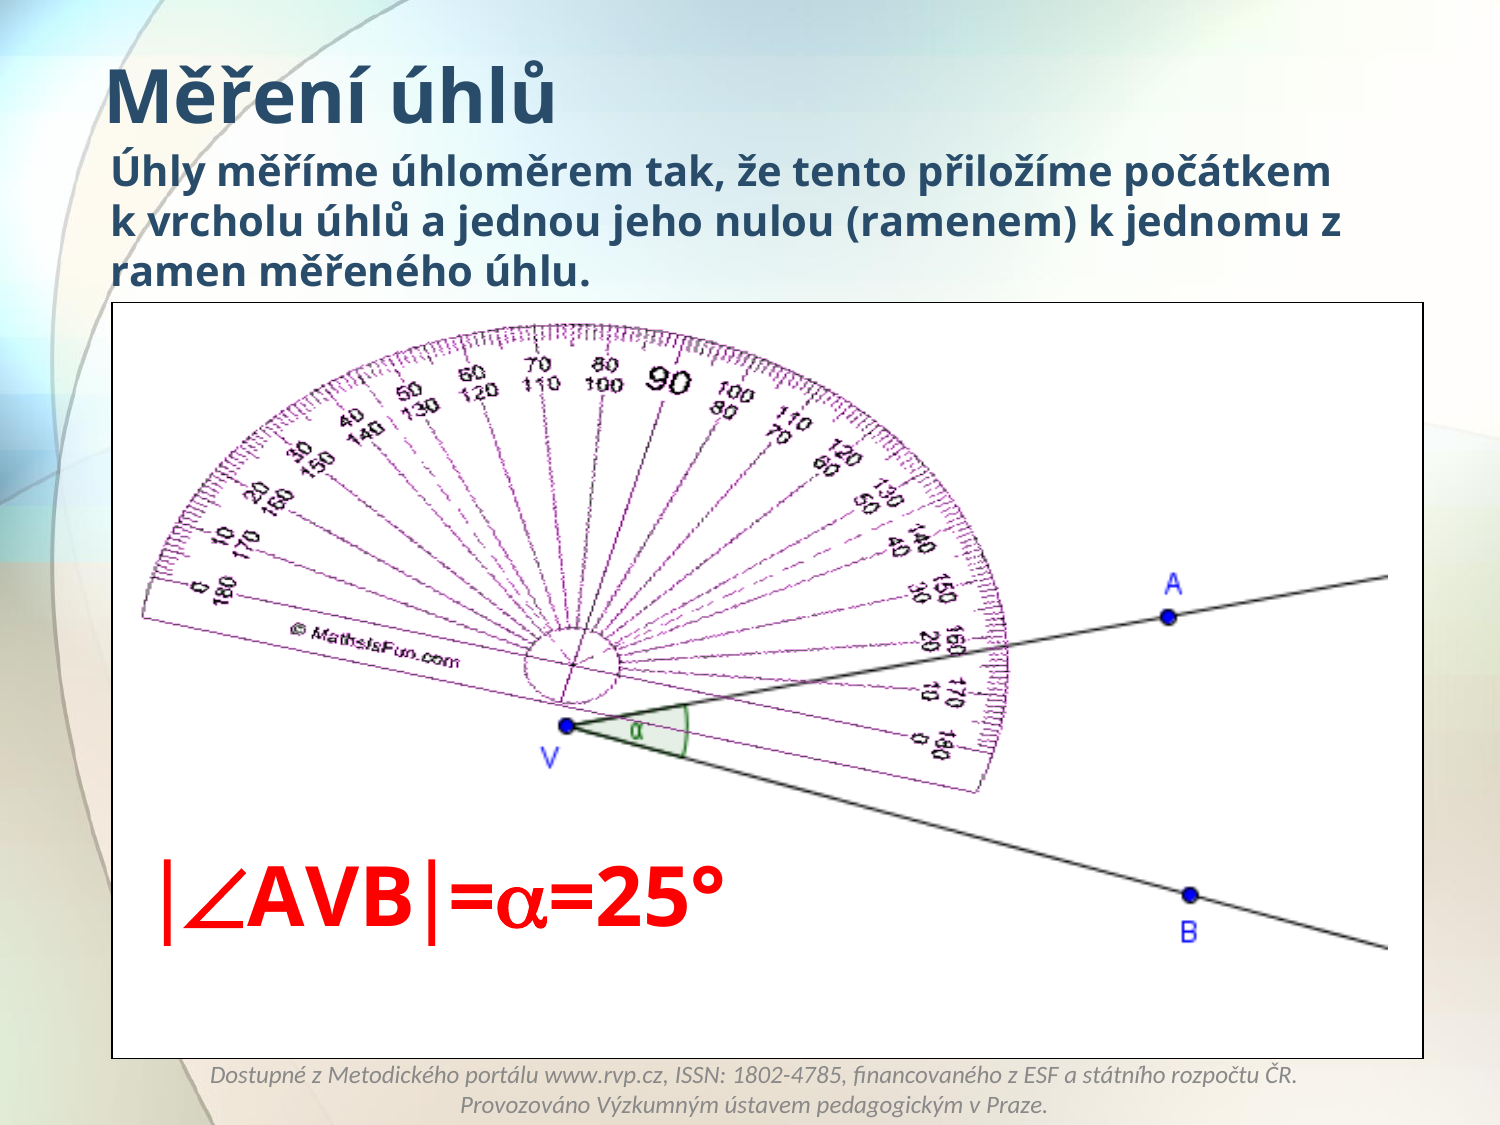

# Měření úhlů
Úhly měříme úhloměrem tak, že tento přiložíme počátkem
k vrcholu úhlů a jednou jeho nulou (ramenem) k jednomu z ramen měřeného úhlu.
AVB==25°